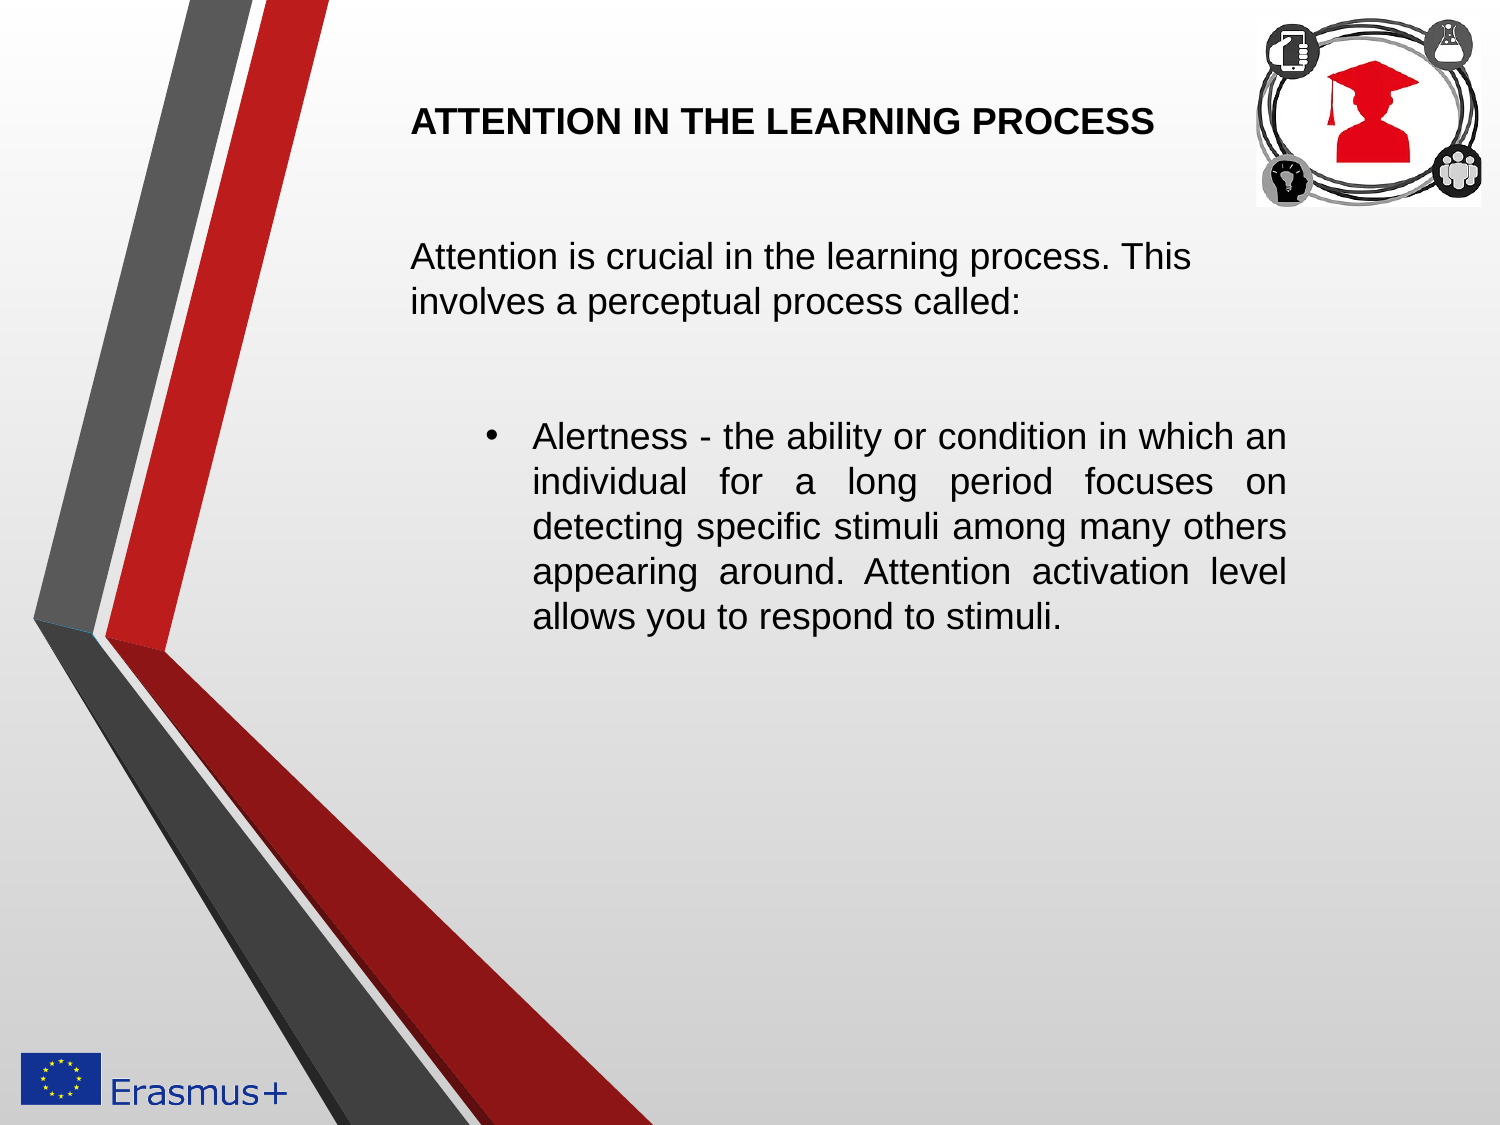

ATTENTION IN THE LEARNING PROCESS
Attention is crucial in the learning process. This involves a perceptual process called:
Alertness - the ability or condition in which an individual for a long period focuses on detecting specific stimuli among many others appearing around. Attention activation level allows you to respond to stimuli.